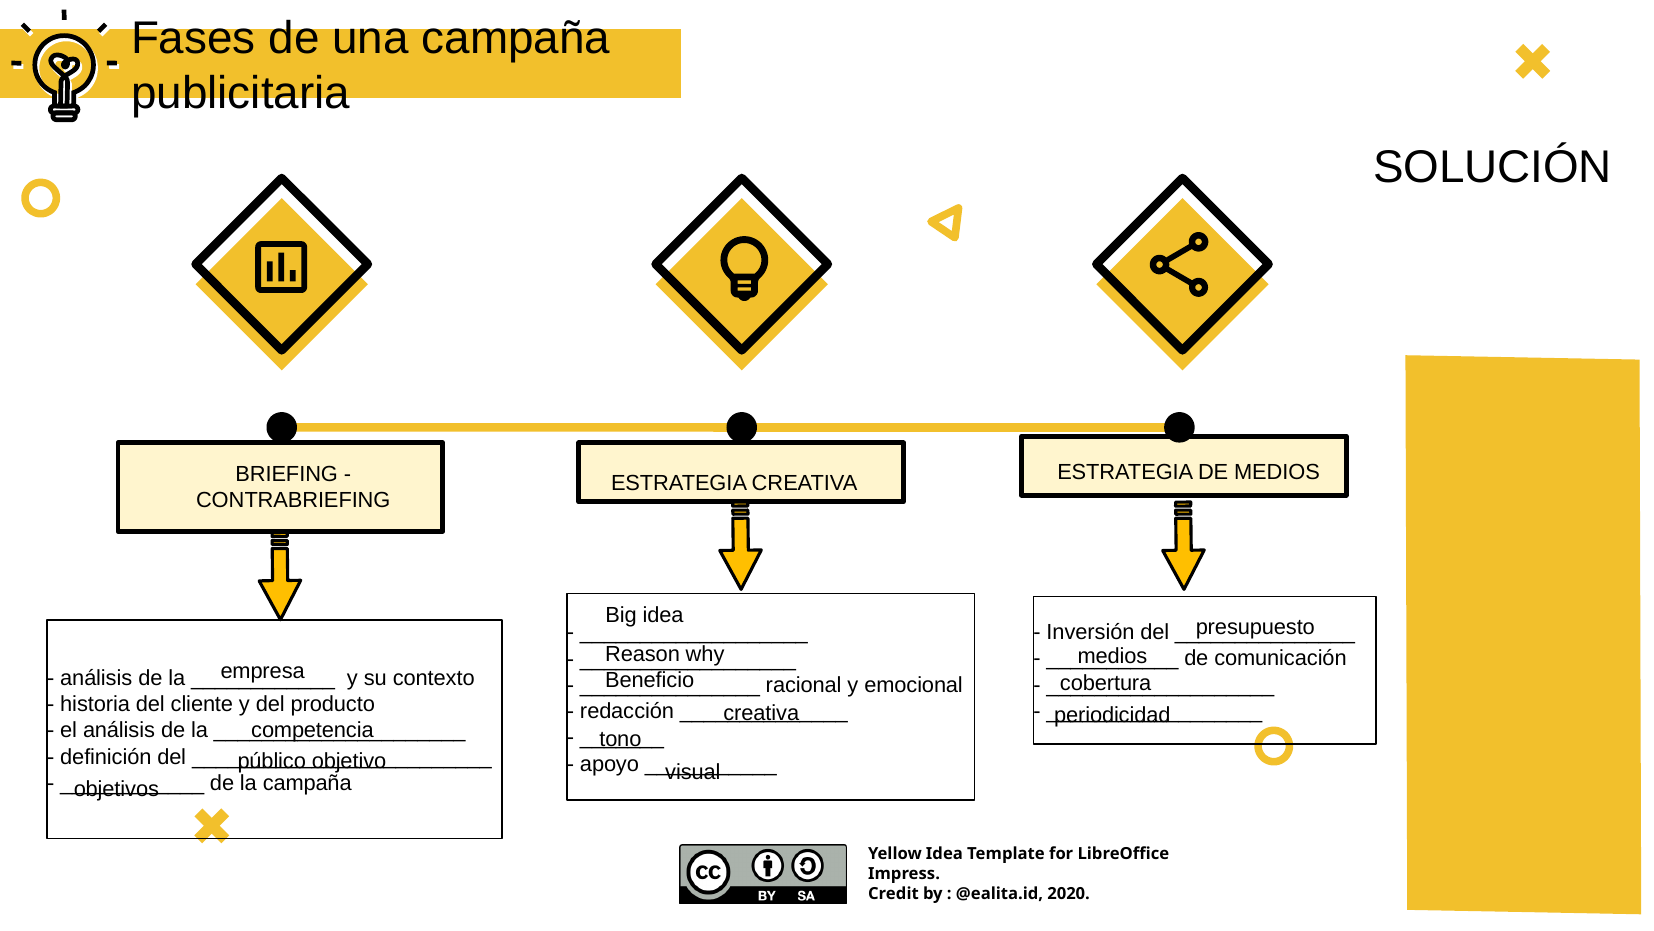

Fases de una campaña publicitaria
SOLUCIÓN
ESTRATEGIA DE MEDIOS
ESTRATEGIA CREATIVA
BRIEFING - CONTRABRIEFING
Big idea
- ___________________
- __________________
- _______________ racional y emocional
- redacción ______________
- _______
- apoyo ___________
- Inversión del _______________
- ___________ de comunicación
- ___________________
- __________________
presupuesto
- análisis de la ____________ y su contexto
- historia del cliente y del producto
- el análisis de la _____________________
- definición del _________________________
- ____________ de la campaña
Reason why
medios
 empresa
Beneficio
cobertura
creativa
periodicidad
competencia
tono
público objetivo
visual
objetivos
Yellow Idea Template for LibreOffice Impress.
Credit by : @ealita.id, 2020.